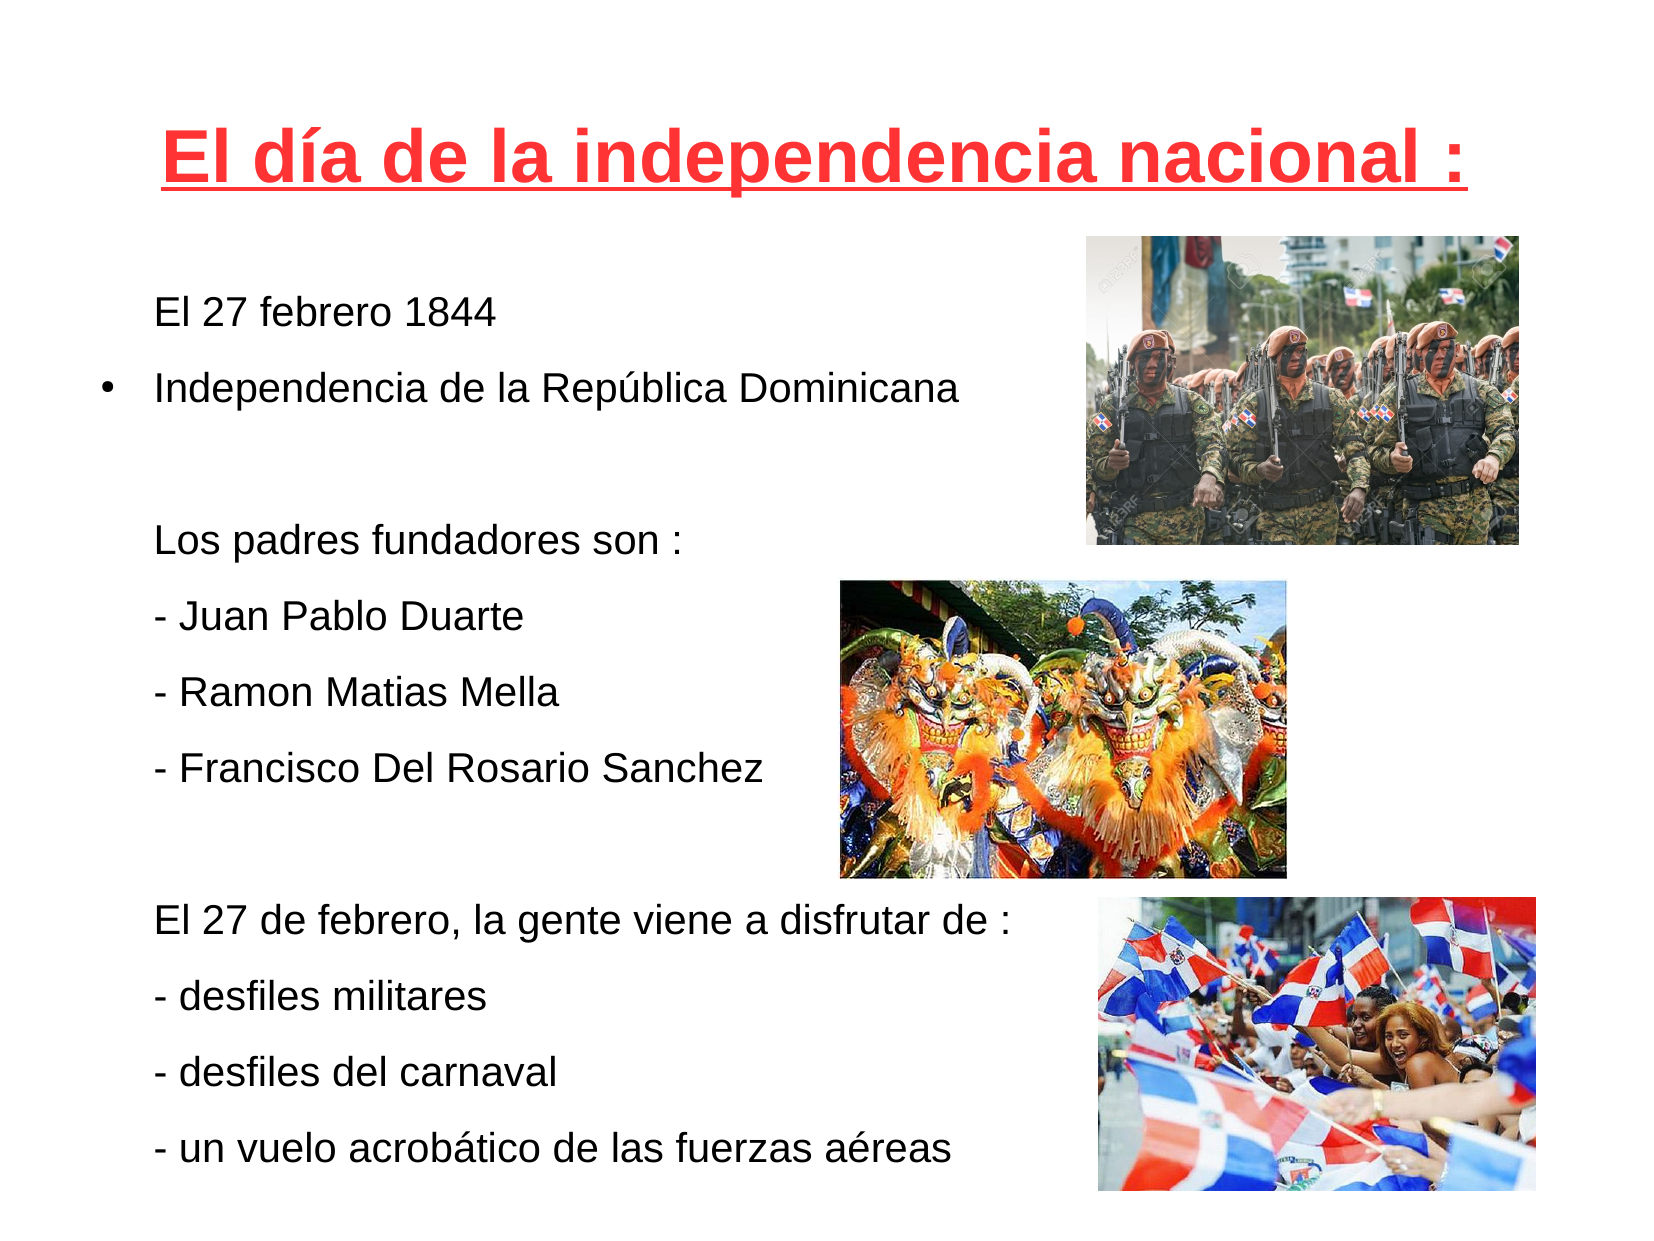

# El día de la independencia nacional :
El 27 febrero 1844
Independencia de la República Dominicana
Los padres fundadores son :
- Juan Pablo Duarte
- Ramon Matias Mella
- Francisco Del Rosario Sanchez
El 27 de febrero, la gente viene a disfrutar de :
- desfiles militares
- desfiles del carnaval
- un vuelo acrobático de las fuerzas aéreas